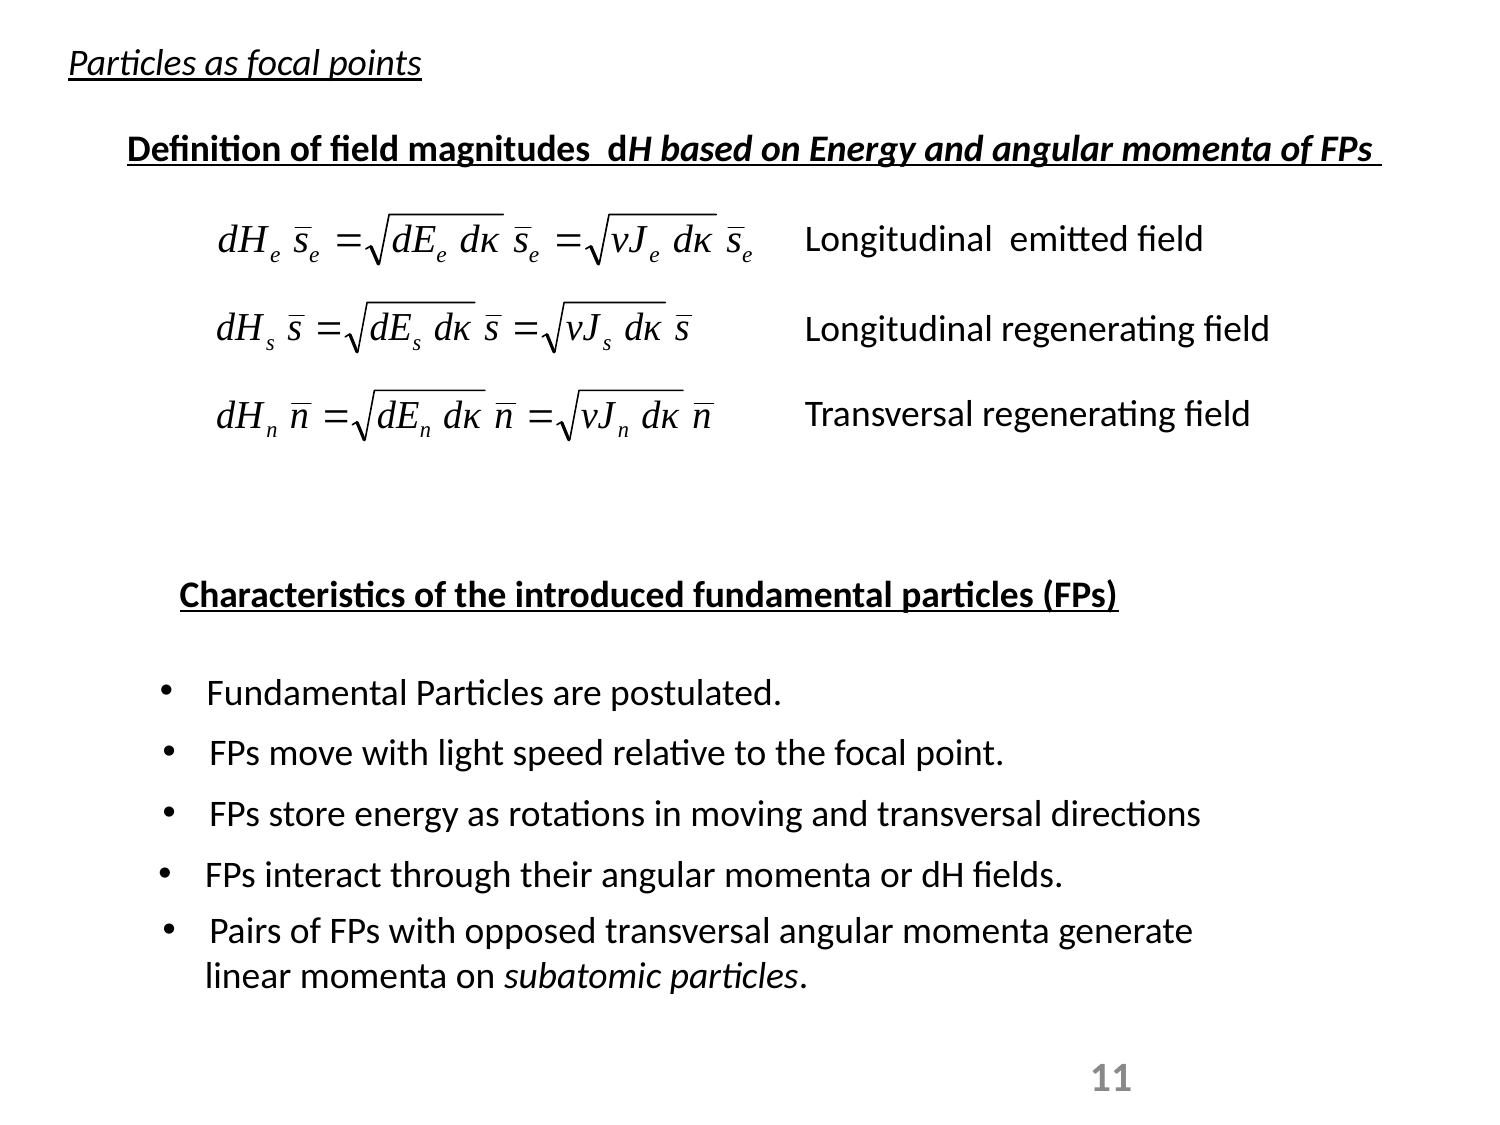

Particles as focal points
Definition of field magnitudes dH based on Energy and angular momenta of FPs
Longitudinal emitted field
Longitudinal regenerating field
Transversal regenerating field
Characteristics of the introduced fundamental particles (FPs)
Fundamental Particles are postulated.
FPs move with light speed relative to the focal point.
FPs store energy as rotations in moving and transversal directions
FPs interact through their angular momenta or dH fields.
Pairs of FPs with opposed transversal angular momenta generate
 linear momenta on subatomic particles.
9